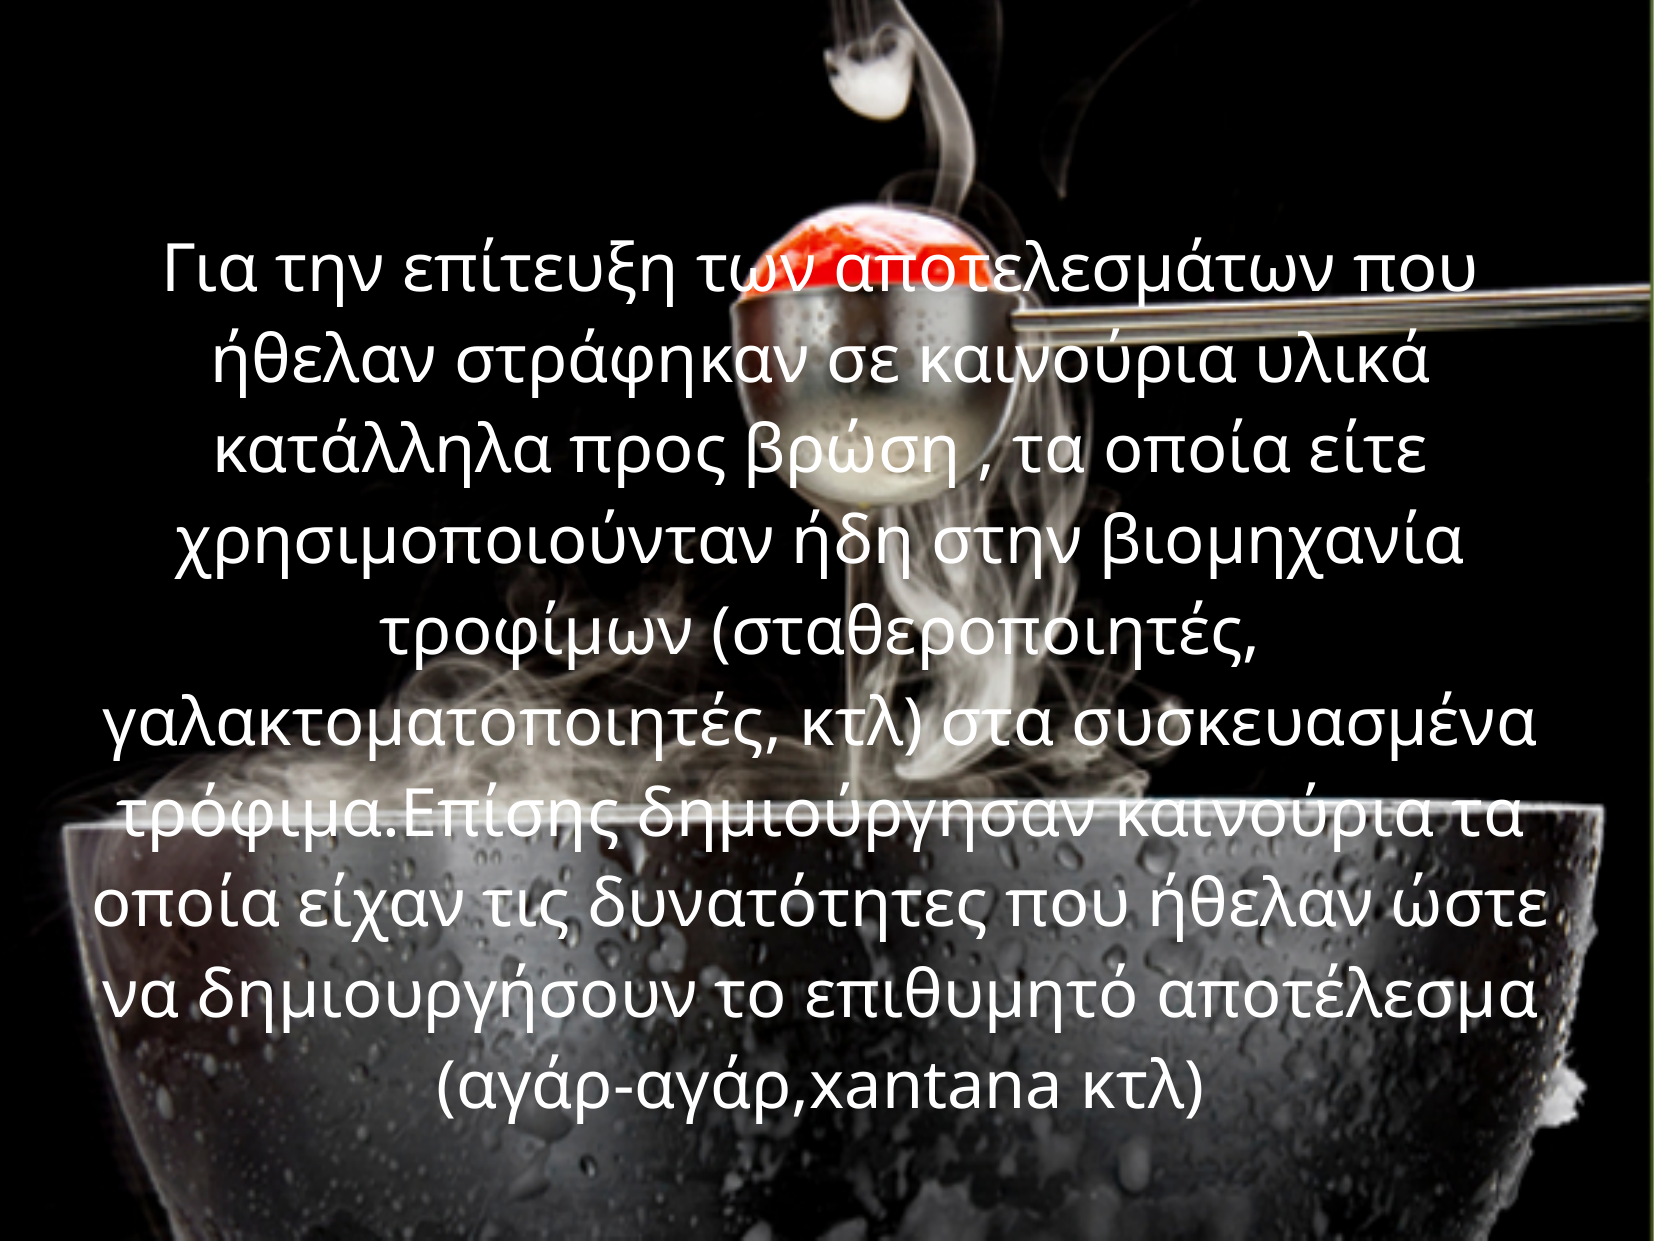

# Για την επίτευξη των αποτελεσμάτων που ήθελαν στράφηκαν σε καινούρια υλικά κατάλληλα προς βρώση , τα οποία είτε χρησιμοποιούνταν ήδη στην βιομηχανία τροφίμων (σταθεροποιητές, γαλακτοματοποιητές, κτλ) στα συσκευασμένα τρόφιμα.Επίσης δημιούργησαν καινούρια τα οποία είχαν τις δυνατότητες που ήθελαν ώστε να δημιουργήσουν το επιθυμητό αποτέλεσμα (αγάρ-αγάρ,xantana κτλ)